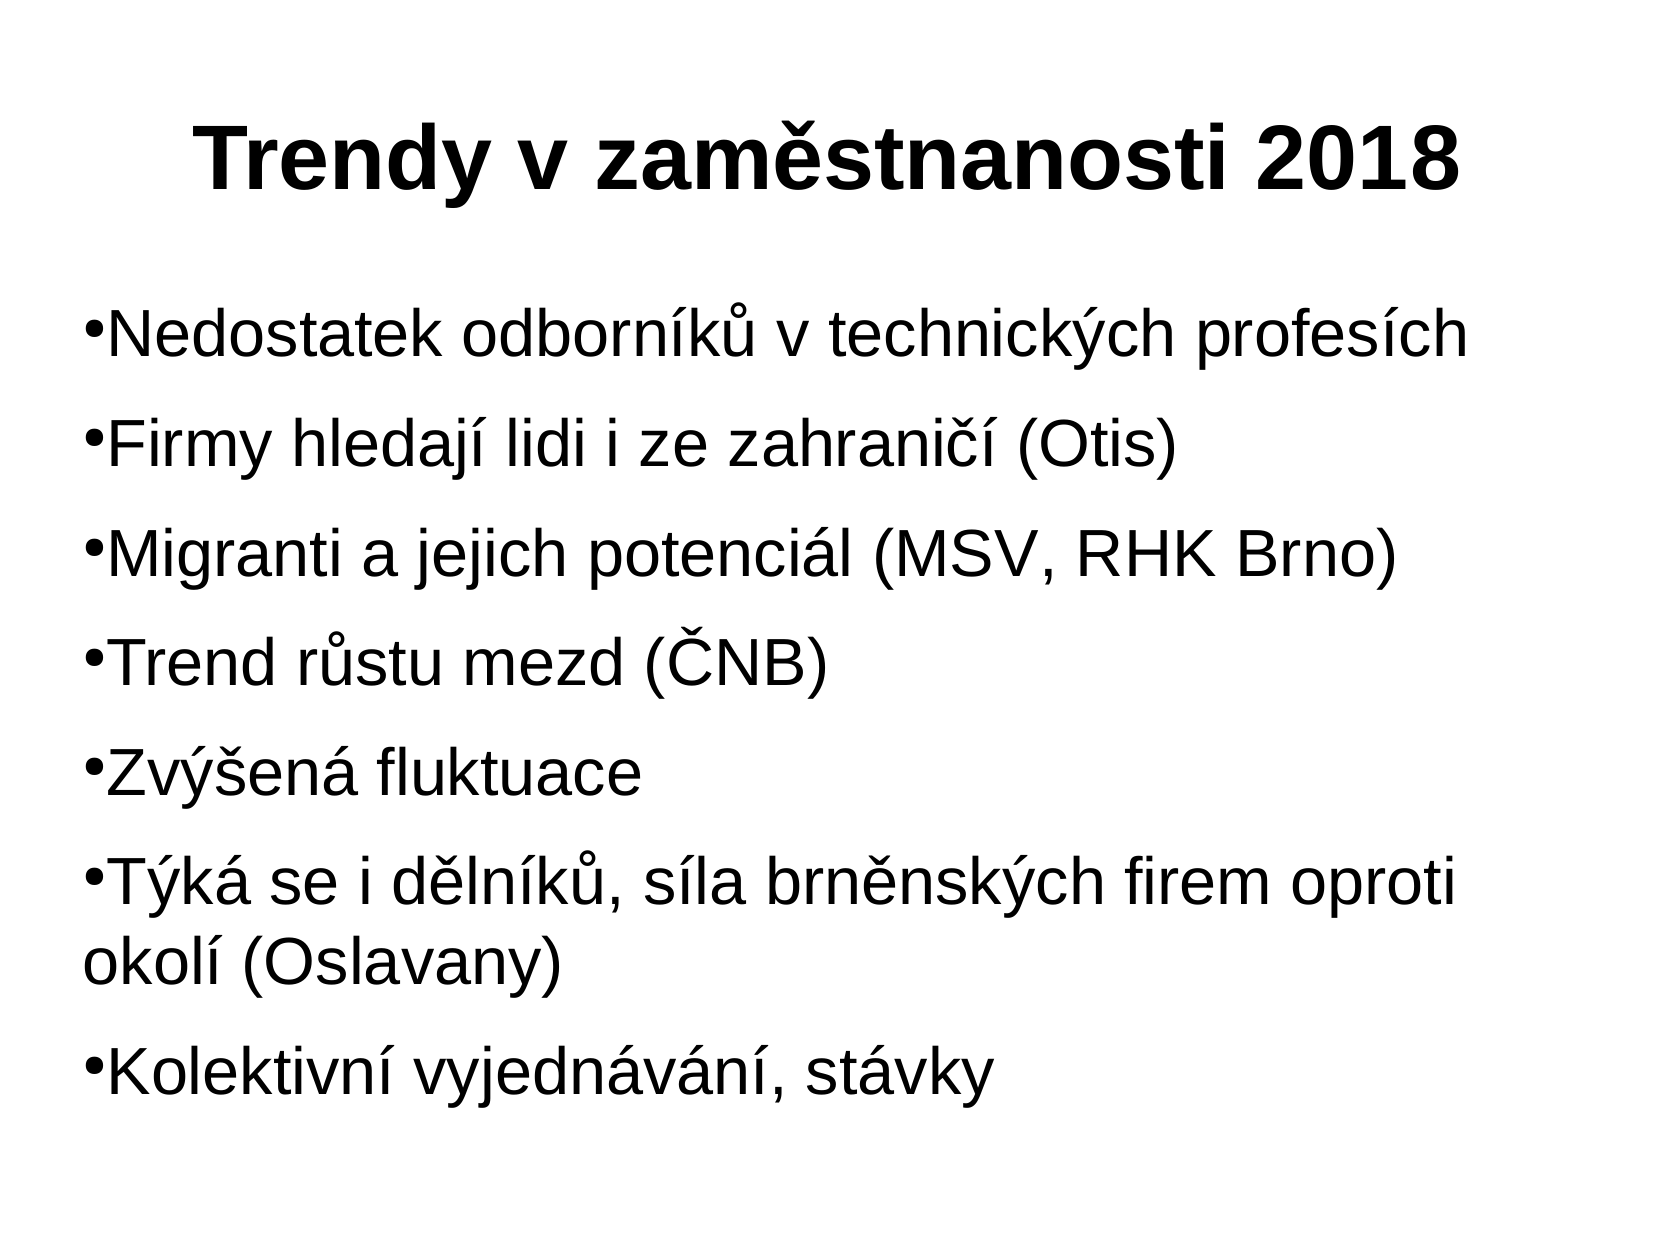

# Trendy v zaměstnanosti 2018
Nedostatek odborníků v technických profesích
Firmy hledají lidi i ze zahraničí (Otis)
Migranti a jejich potenciál (MSV, RHK Brno)
Trend růstu mezd (ČNB)
Zvýšená fluktuace
Týká se i dělníků, síla brněnských firem oproti okolí (Oslavany)
Kolektivní vyjednávání, stávky